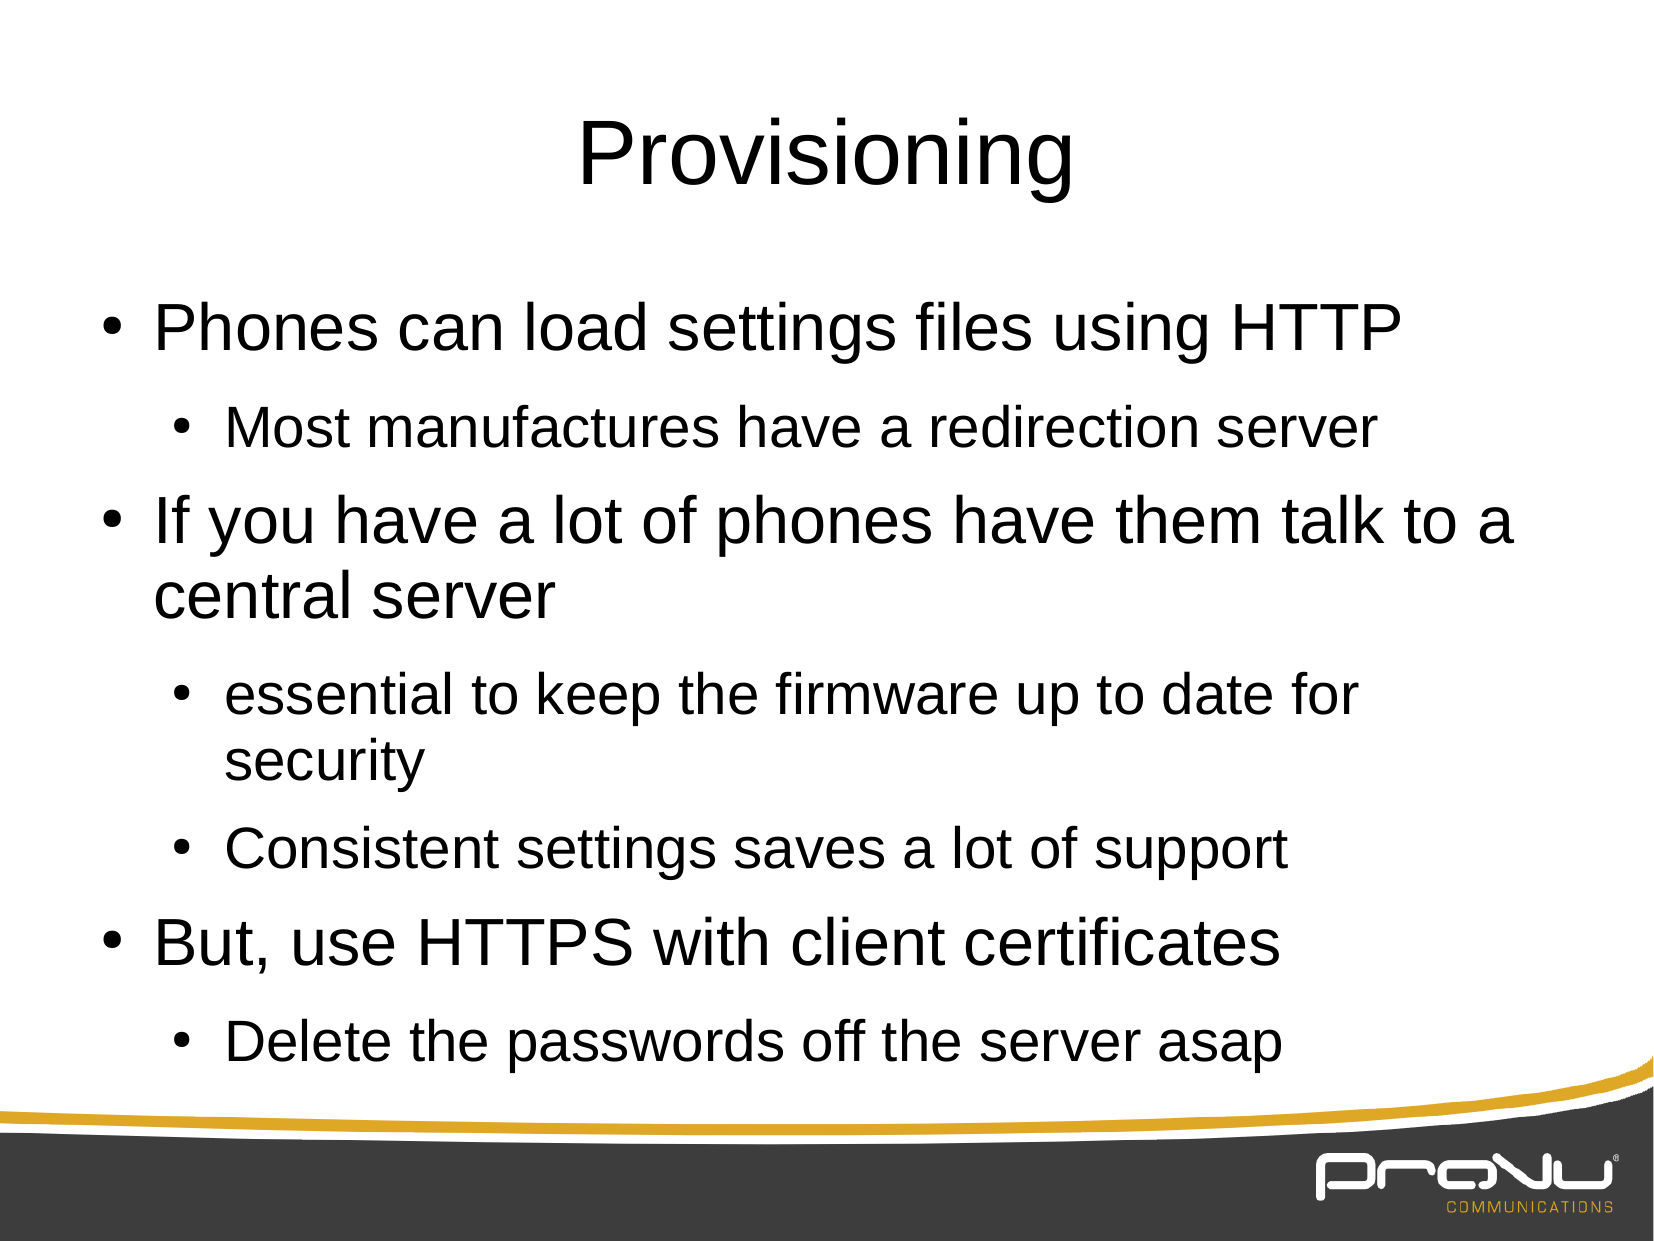

# Provisioning
Phones can load settings files using HTTP
Most manufactures have a redirection server
If you have a lot of phones have them talk to a central server
essential to keep the firmware up to date for security
Consistent settings saves a lot of support
But, use HTTPS with client certificates
Delete the passwords off the server asap